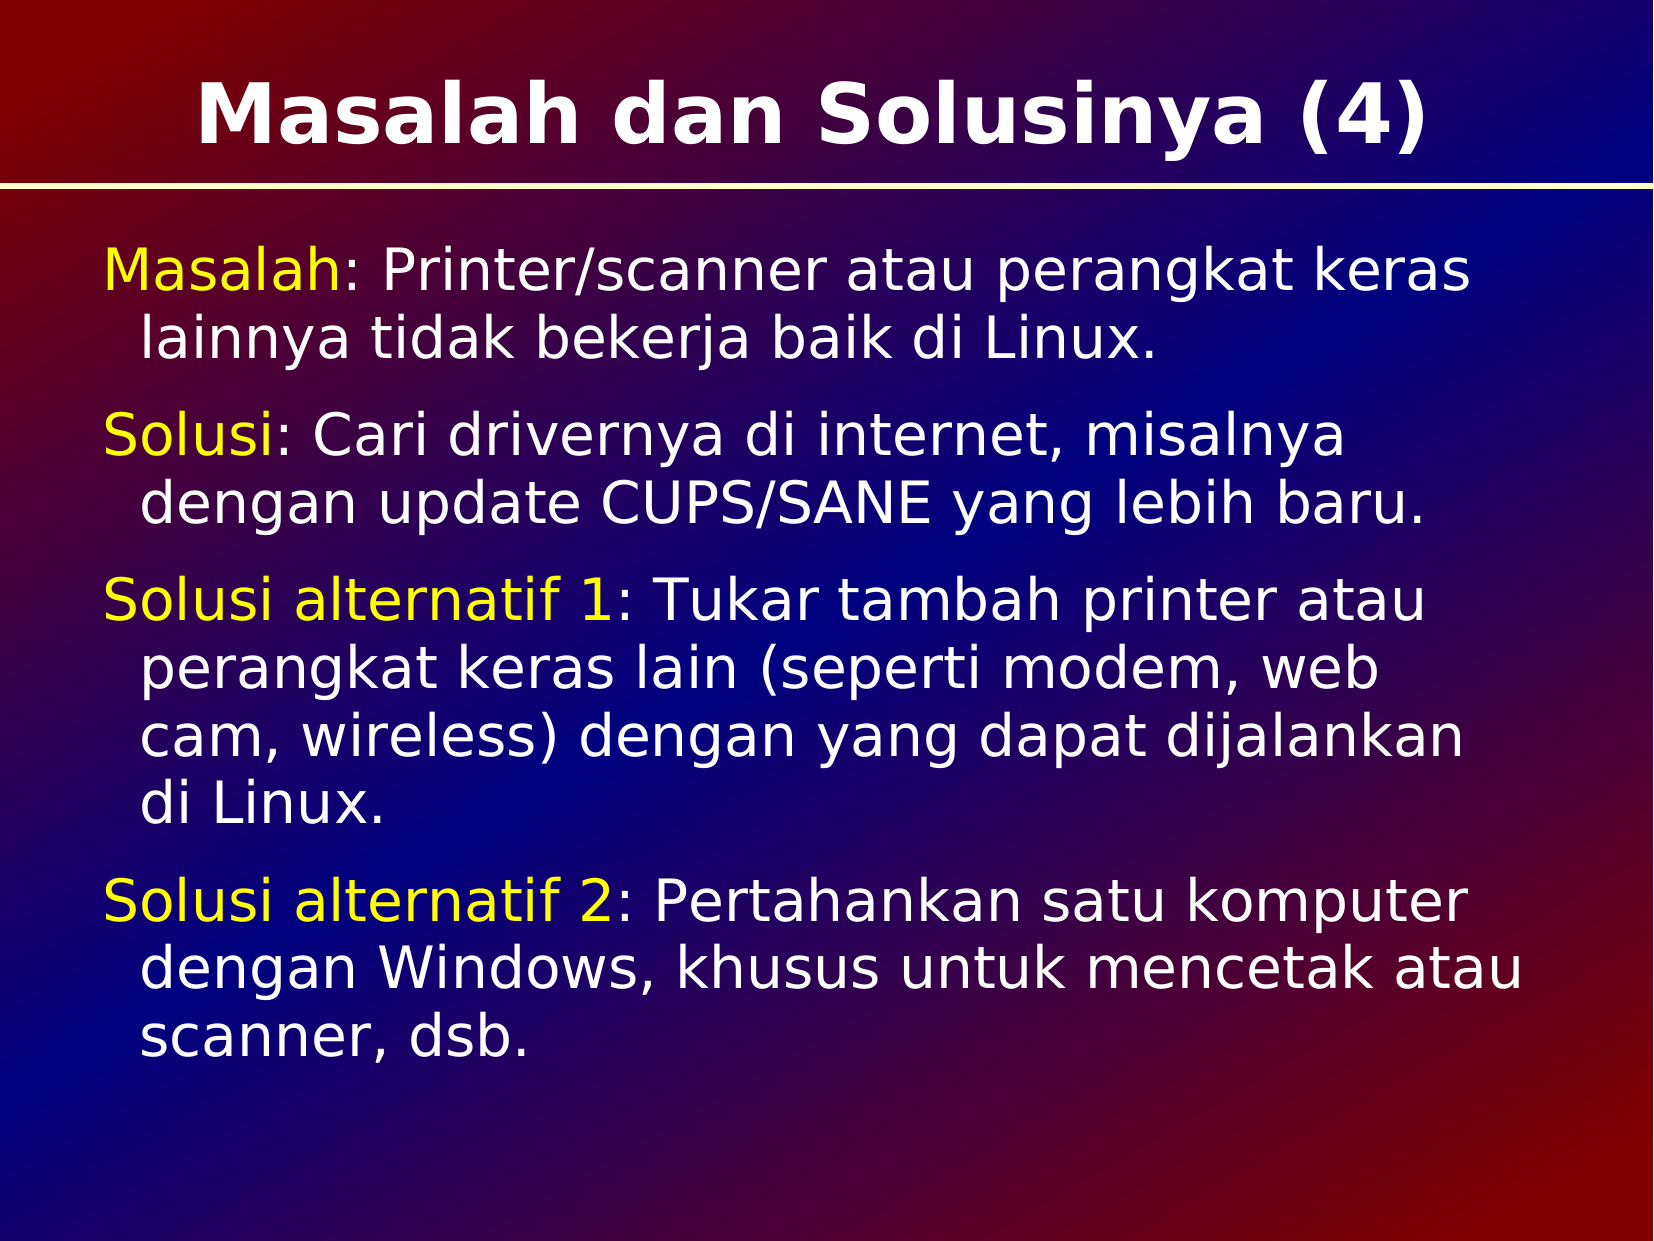

# Masalah dan Solusinya (4)
Masalah: Printer/scanner atau perangkat keras lainnya tidak bekerja baik di Linux.
Solusi: Cari drivernya di internet, misalnya dengan update CUPS/SANE yang lebih baru.
Solusi alternatif 1: Tukar tambah printer atau perangkat keras lain (seperti modem, web cam, wireless) dengan yang dapat dijalankan di Linux.
Solusi alternatif 2: Pertahankan satu komputer dengan Windows, khusus untuk mencetak atau scanner, dsb.